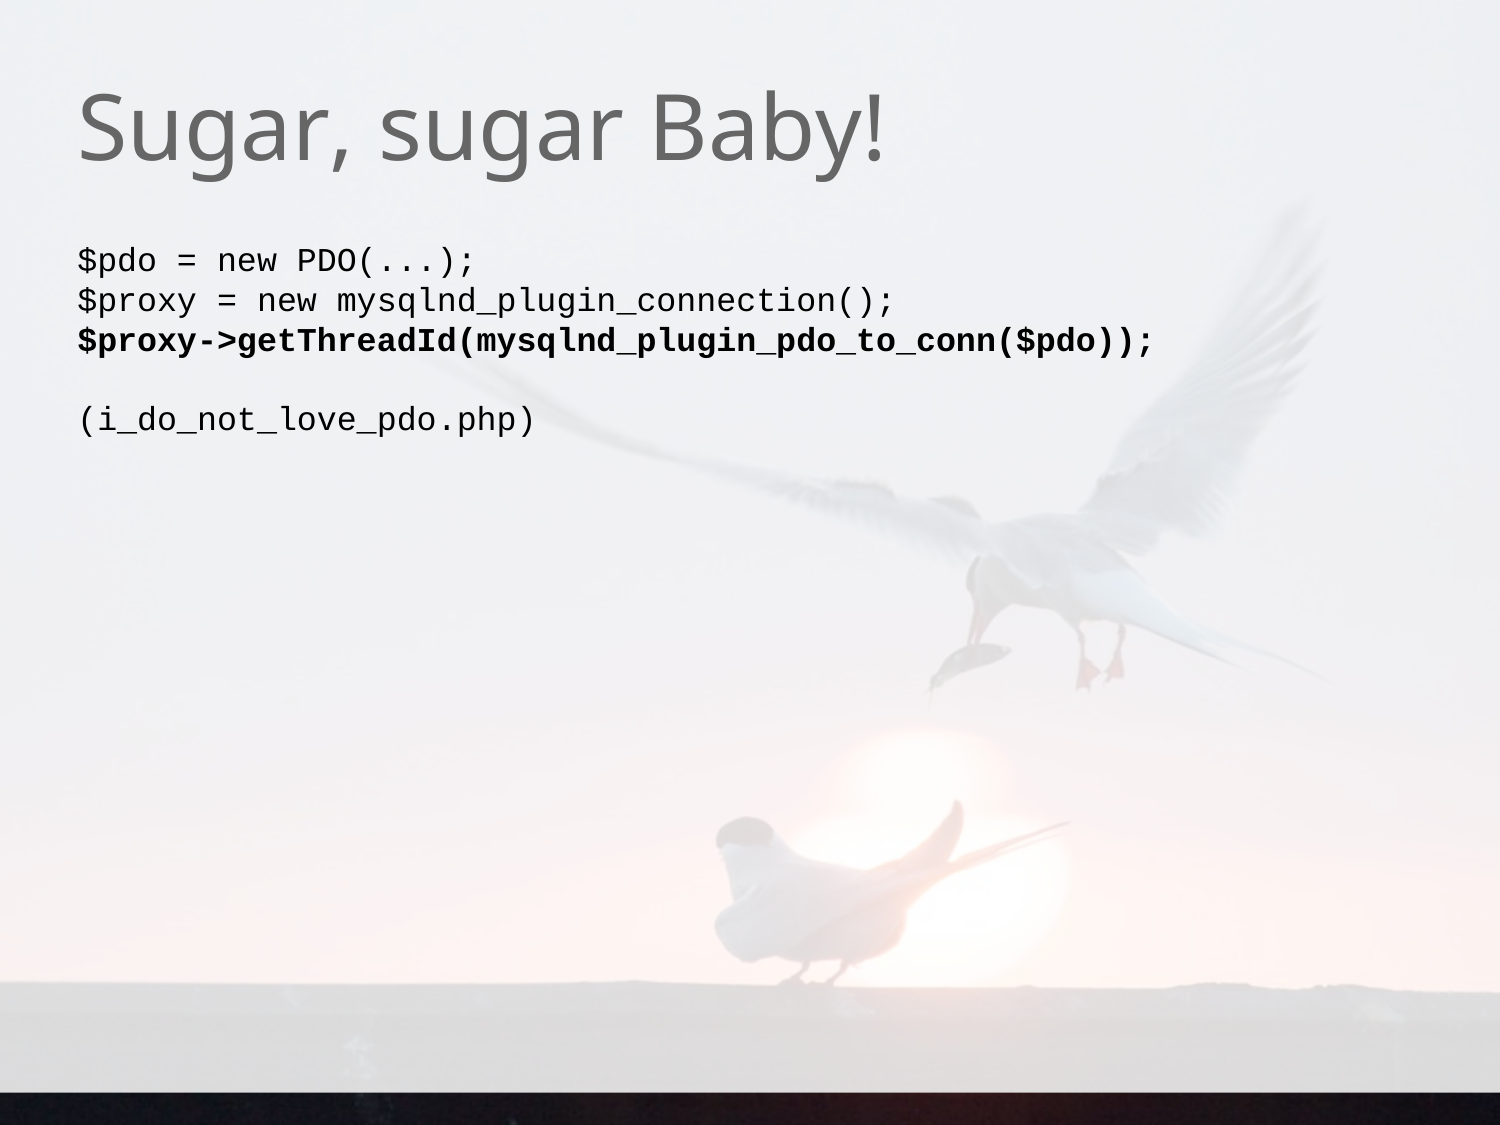

# Sugar, sugar Baby!
$pdo = new PDO(...);
$proxy = new mysqlnd_plugin_connection();
$proxy->getThreadId(mysqlnd_plugin_pdo_to_conn($pdo));
(i_do_not_love_pdo.php)